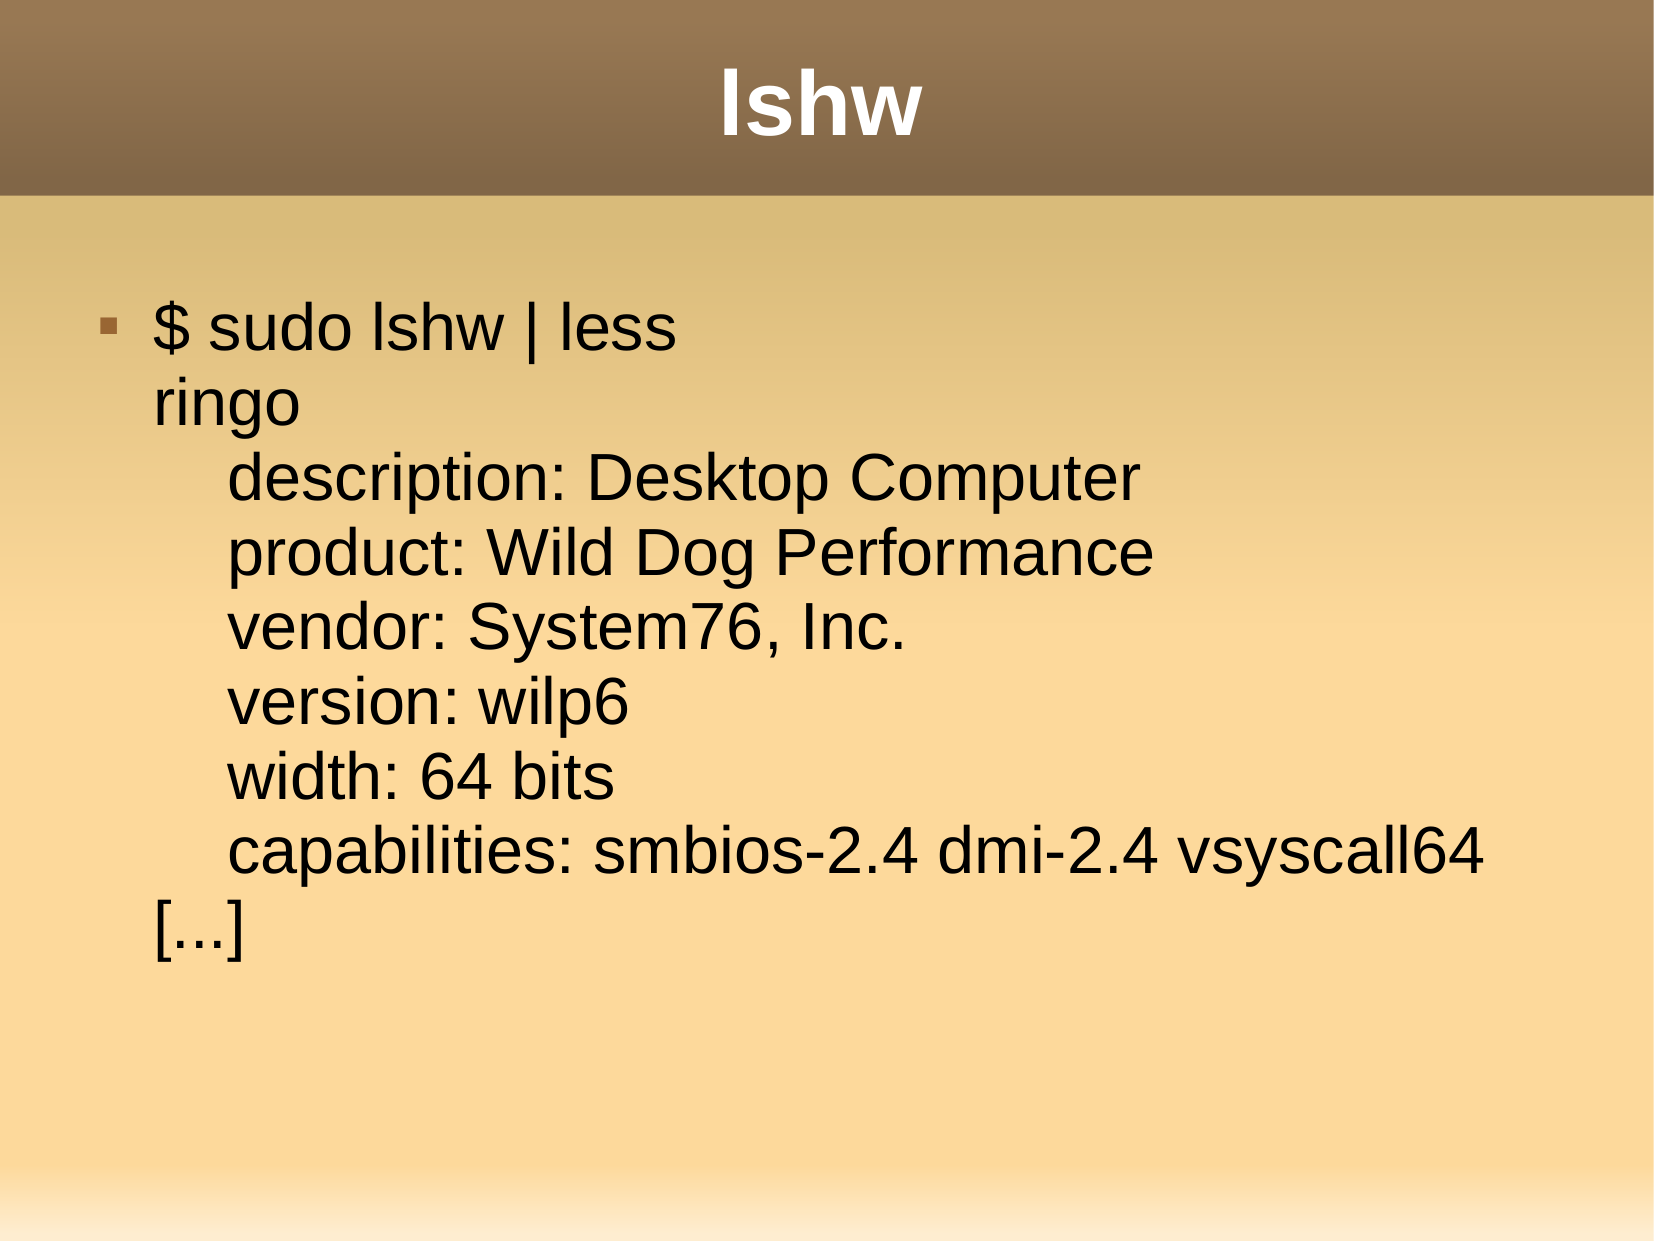

# lshw
$ sudo lshw | less
ringo
 description: Desktop Computer
 product: Wild Dog Performance
 vendor: System76, Inc.
 version: wilp6
 width: 64 bits
 capabilities: smbios-2.4 dmi-2.4 vsyscall64 [...]